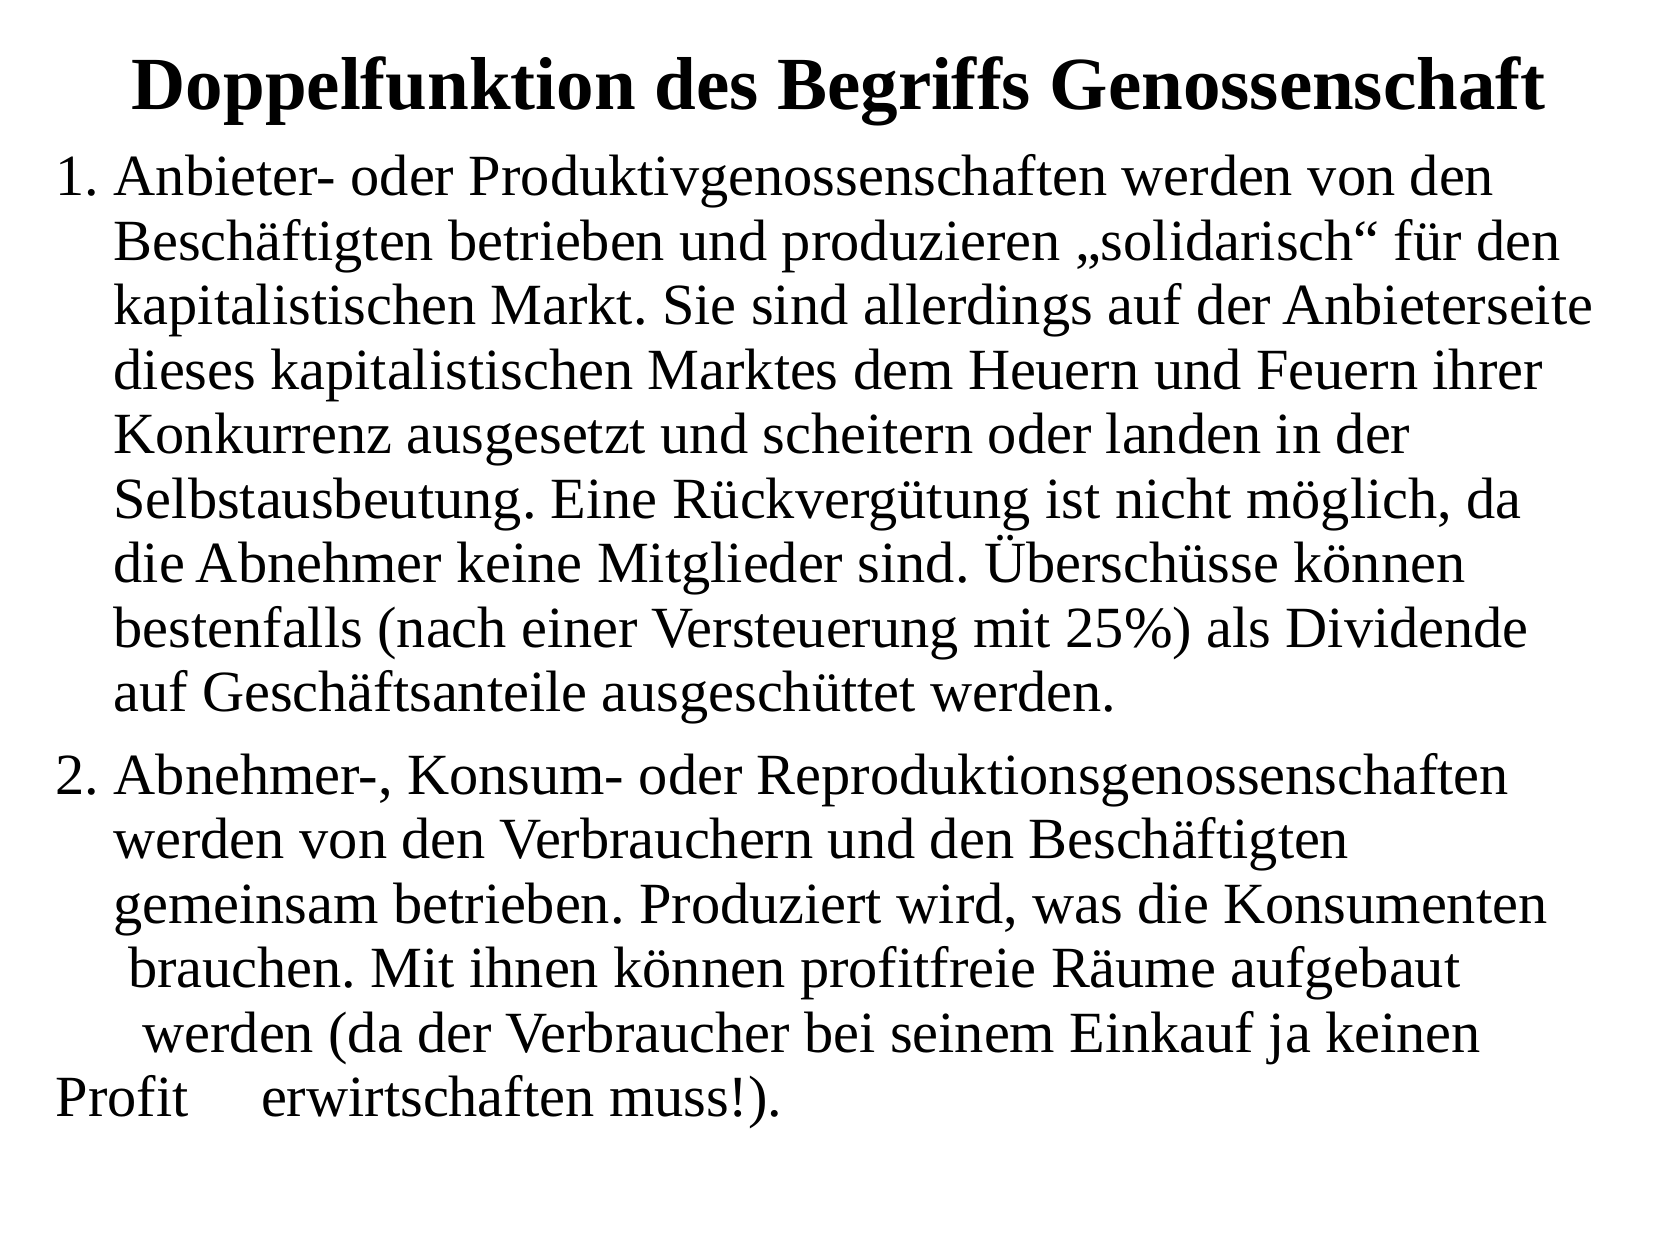

Doppelfunktion des Begriffs Genossenschaft
 Anbieter- oder Produktivgenossenschaften werden von den Beschäftigten betrieben und produzieren „solidarisch“ für den kapitalistischen Markt. Sie sind allerdings auf der Anbieterseite dieses kapitalistischen Marktes dem Heuern und Feuern ihrer Konkurrenz ausgesetzt und scheitern oder landen in der Selbstausbeutung. Eine Rückvergütung ist nicht möglich, da die Abnehmer keine Mitglieder sind. Überschüsse können bestenfalls (nach einer Versteuerung mit 25%) als Dividende auf Geschäftsanteile ausgeschüttet werden.
 Abnehmer-, Konsum- oder Reproduktionsgenossenschaften werden von den Verbrauchern und den Beschäftigten gemeinsam betrieben. Produziert wird, was die Konsumenten brauchen. Mit ihnen können profitfreie Räume aufgebaut werden (da der Verbraucher bei seinem Einkauf ja keinen Profit erwirtschaften muss!).